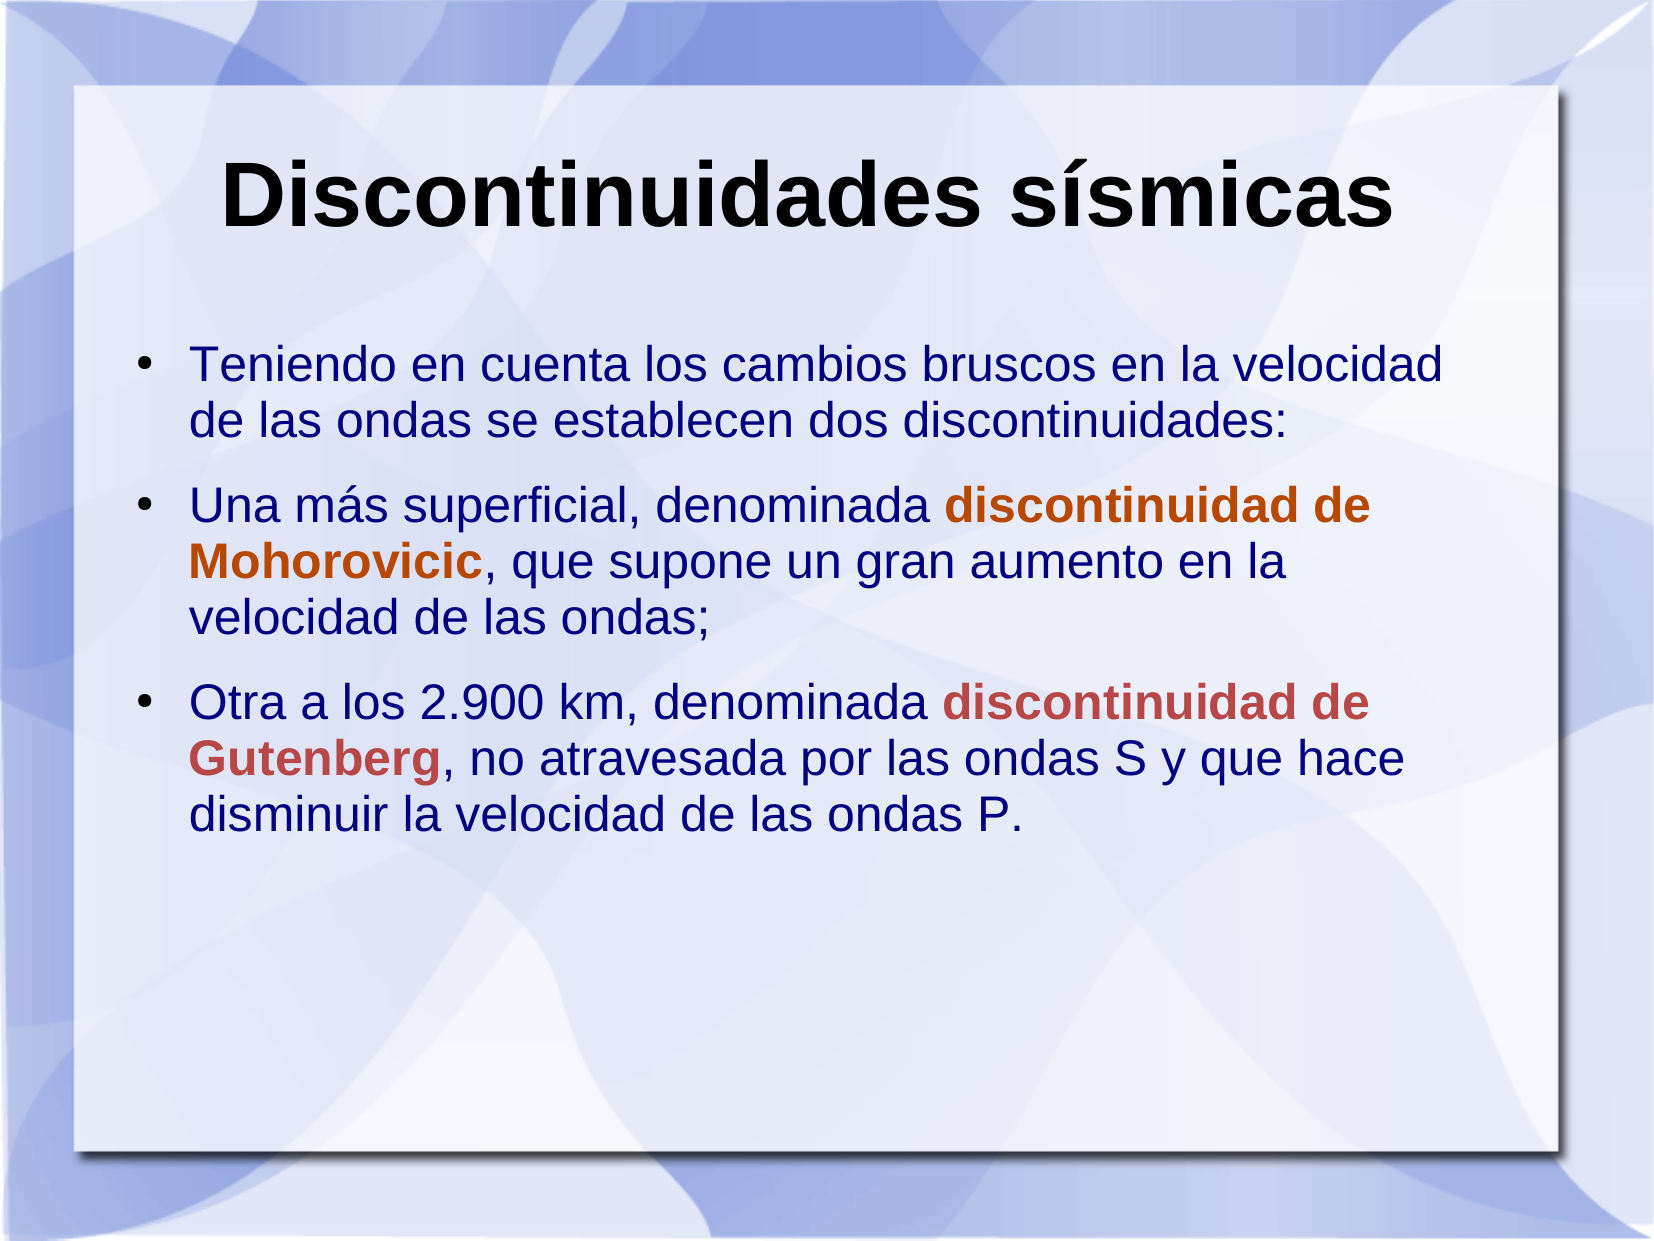

# Discontinuidades sísmicas
Teniendo en cuenta los cambios bruscos en la velocidad de las ondas se establecen dos discontinuidades:
Una más superficial, denominada discontinuidad de Mohorovicic, que supone un gran aumento en la velocidad de las ondas;
Otra a los 2.900 km, denominada discontinuidad de Gutenberg, no atravesada por las ondas S y que hace disminuir la velocidad de las ondas P.